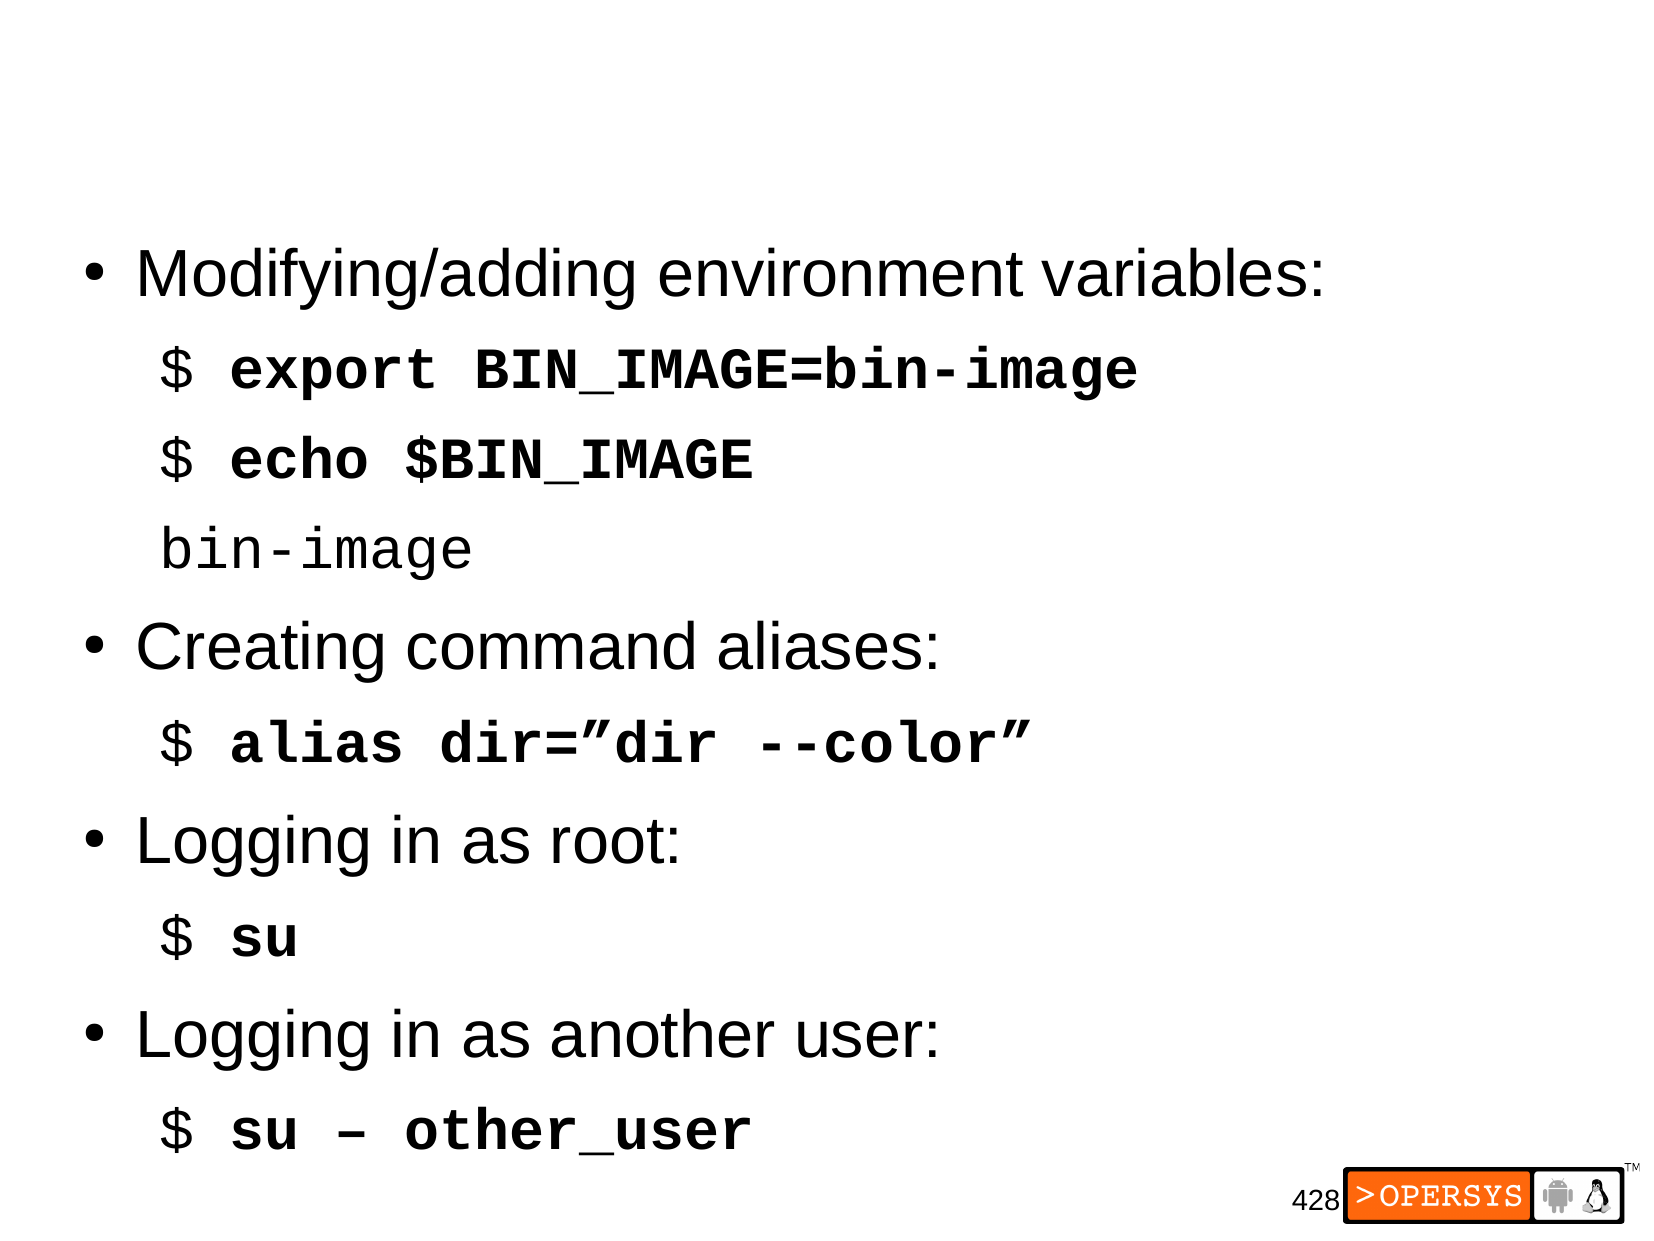

# Modifying/adding environment variables:
$ export BIN_IMAGE=bin-image
$ echo $BIN_IMAGE
bin-image
Creating command aliases:
$ alias dir=”dir --color”
Logging in as root:
$ su
Logging in as another user:
$ su – other_user